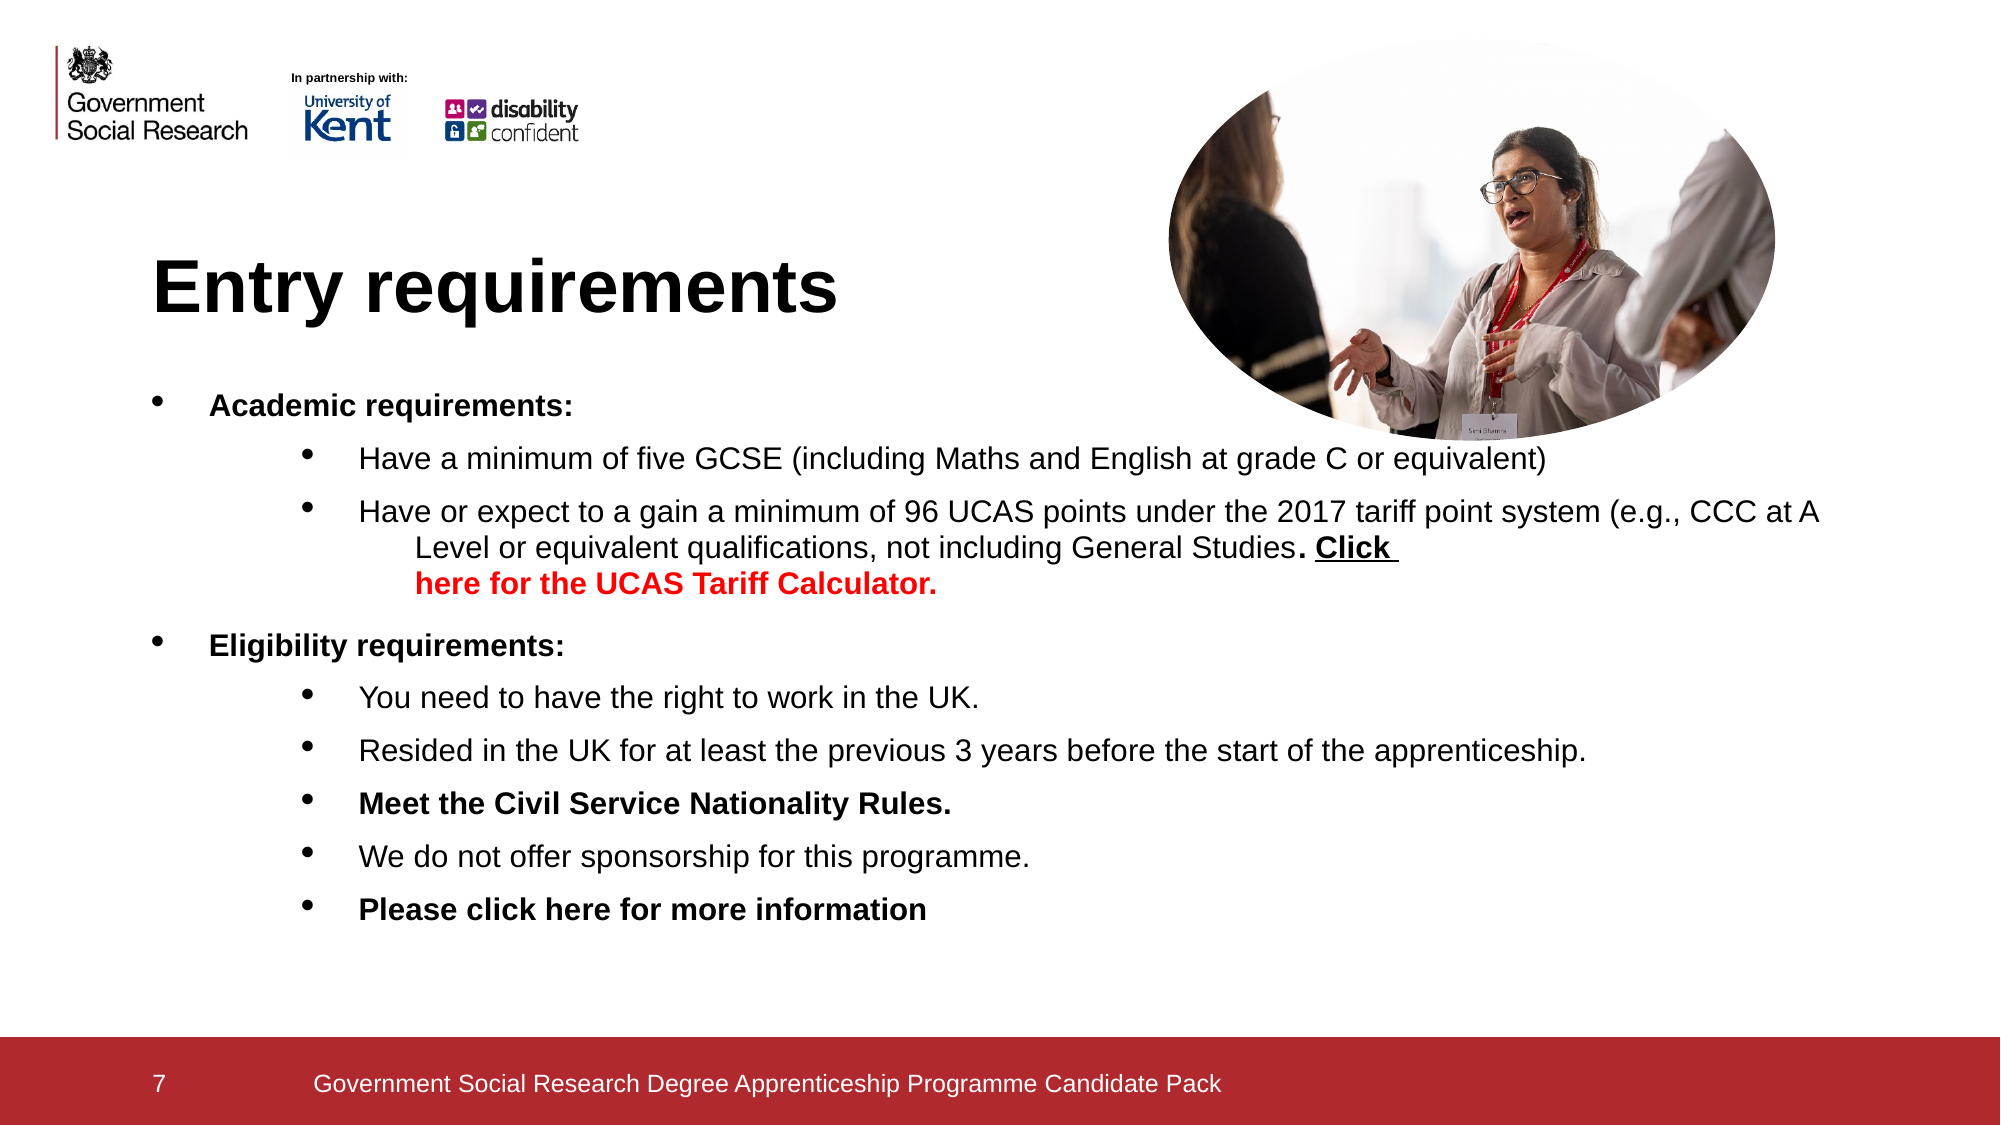

# Entry requirements
Academic requirements:
Have a minimum of five GCSE (including Maths and English at grade C or equivalent)
Have or expect to a gain a minimum of 96 UCAS points under the 2017 tariff point system (e.g., CCC at A Level or equivalent qualifications, not including General Studies. Click here for the UCAS Tariff Calculator.
Eligibility requirements:
You need to have the right to work in the UK.
Resided in the UK for at least the previous 3 years before the start of the apprenticeship.
Meet the Civil Service Nationality Rules.
We do not offer sponsorship for this programme.
Please click here for more information
7
Government Social Research Degree Apprenticeship Programme Candidate Pack